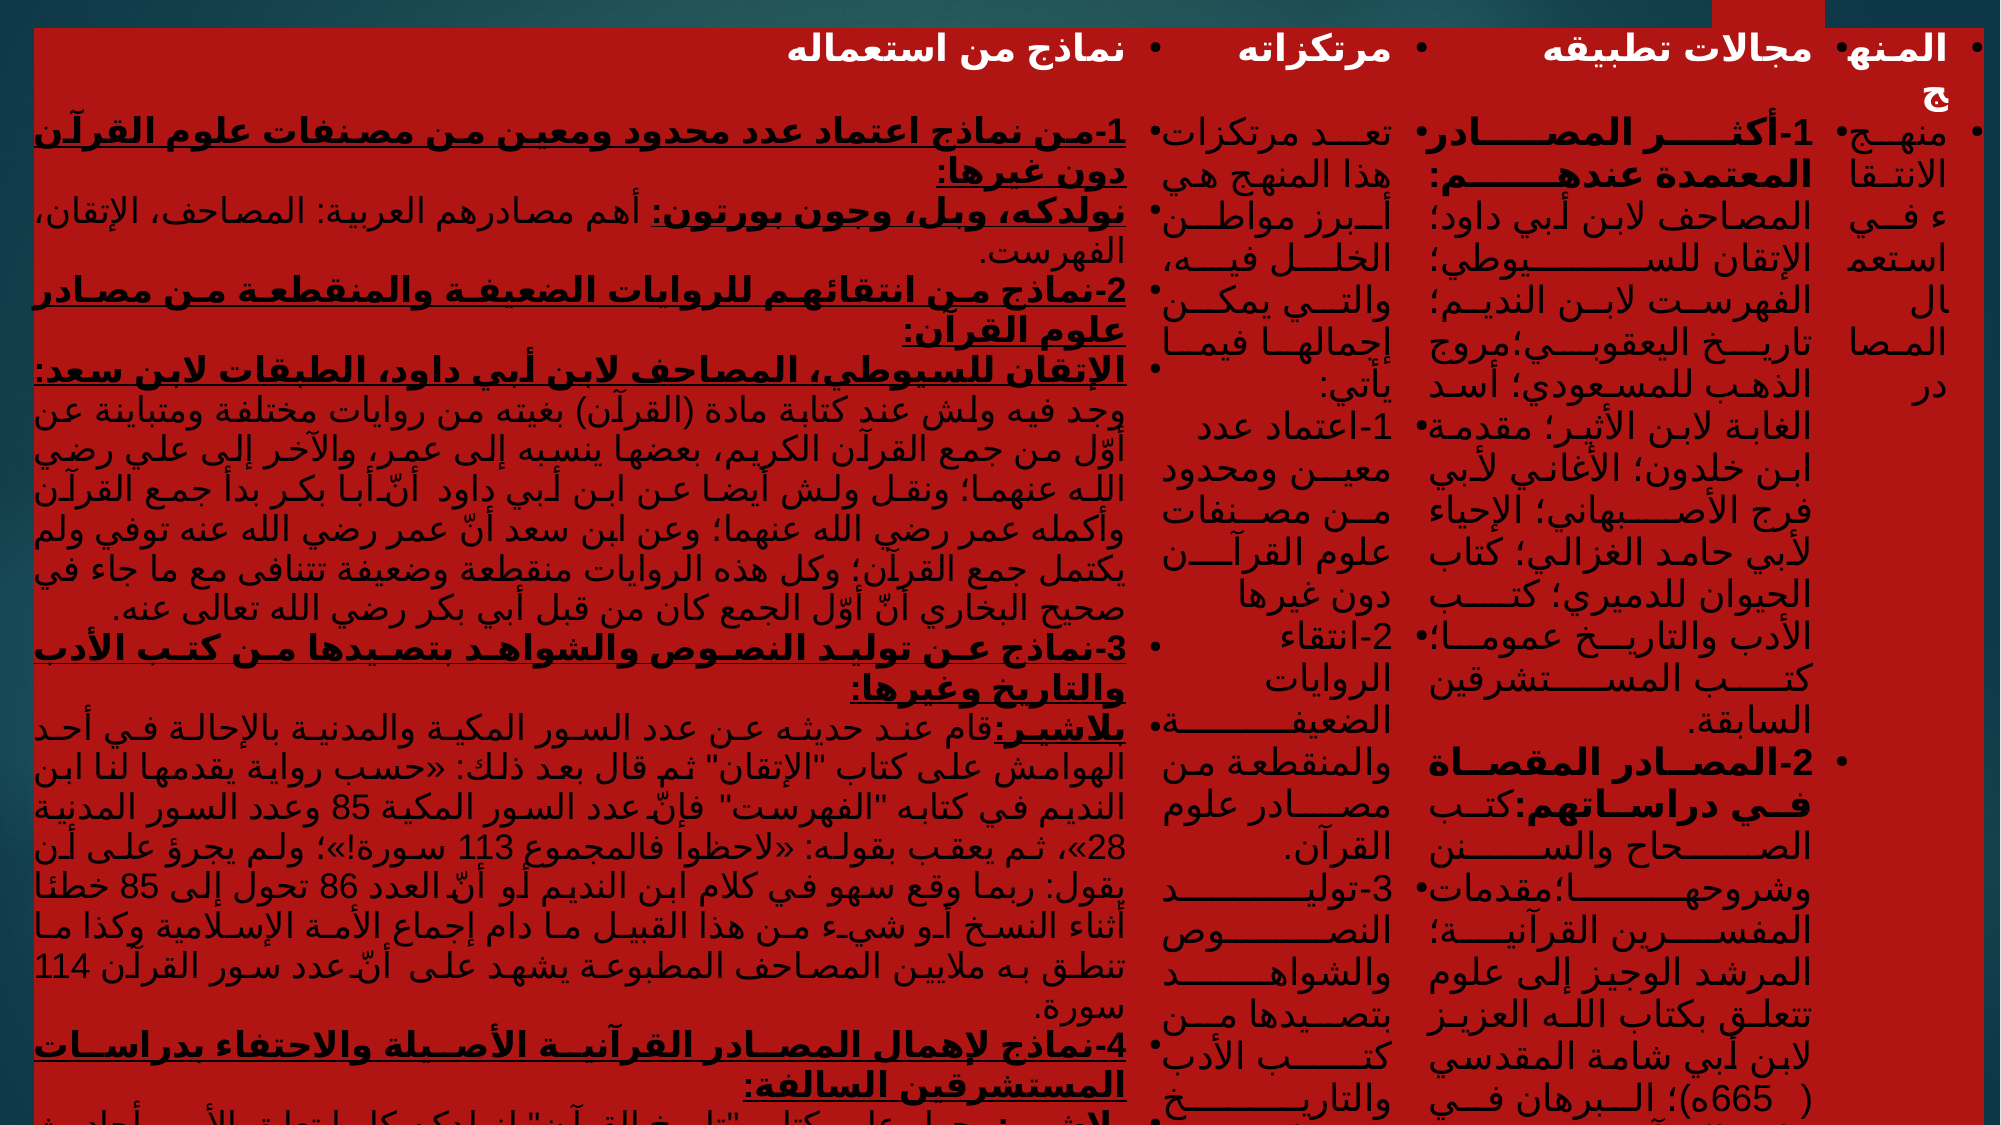

#
| نماذج من استعماله | مرتكزاته | مجالات تطبيقه | المنهج |
| --- | --- | --- | --- |
| 1-من نماذج اعتماد عدد محدود ومعين من مصنفات علوم القرآن دون غيرها: نولدكه، وبل، وجون بورتون: أهم مصادرهم العربية: المصاحف، الإتقان، الفهرست. 2-نماذج من انتقائهم للروايات الضعيفة والمنقطعة من مصادر علوم القرآن: الإتقان للسيوطي، المصاحف لابن أبي داود، الطبقات لابن سعد: وجد فيه ولش عند كتابة مادة (القرآن) بغيته من روايات مختلفة ومتباينة عن أوّل من جمع القرآن الكريم، بعضها ينسبه إلى عمر، والآخر إلى علي رضي الله عنهما؛ ونقل ولش أيضا عن ابن أبي داود أنّ أبا بكر بدأ جمع القرآن وأكمله عمر رضي الله عنهما؛ وعن ابن سعد أنّ عمر رضي الله عنه توفي ولم يكتمل جمع القرآن؛ وكل هذه الروايات منقطعة وضعيفة تتنافى مع ما جاء في صحيح البخاري أنّ أوّل الجمع كان من قبل أبي بكر رضي الله تعالى عنه. 3-نماذج عن توليد النصوص والشواهد بتصيدها من كتب الأدب والتاريخ وغيرها: بلاشير:قام عند حديثه عن عدد السور المكية والمدنية بالإحالة في أحد الهوامش على كتاب "الإتقان" ثم قال بعد ذلك: «حسب رواية يقدمها لنا ابن النديم في كتابه "الفهرست" فإنّ عدد السور المكية 85 وعدد السور المدنية 28»، ثم يعقب بقوله: «لاحظوا فالمجموع 113 سورة!»؛ ولم يجرؤ على أن يقول: ربما وقع سهو في كلام ابن النديم أو أنّ العدد 86 تحول إلى 85 خطئا أثناء النسخ أو شيء من هذا القبيل ما دام إجماع الأمة الإسلامية وكذا ما تنطق به ملايين المصاحف المطبوعة يشهد على أنّ عدد سور القرآن 114 سورة. 4-نماذج لإهمال المصادر القرآنية الأصيلة والاحتفاء بدراسات المستشرقين السالفة: بلاشير:-يحيل على كتاب "تاريخ القرآن" لنولدكه كلما تعلق الأمر بأحاديث نبوية أو روايات مأثورة تختص بمسألة جمع القرآن.-في الإحالة يرجع إلى نولدكه أولا ثمّ إلى الواحدي في "أسباب النزول"، وتفسير أبي حيان ثم "الإتقان".-الأدهى أنّ بلاشير أشار في هامش أحال فيه إلى كتاب نولدكه بين قوسين إلى أنّ نولدكه أسند نقله إلى الطبري في تفسيره، لكن تبين لبلاشير أنّ الإحالة غير صحيحة ونص عليها، ومع ذلك لم يعر المسألة أدنى اهتمام ومضى قدما يستشهد بما ذكره من نقول أو روايات تخدم هدفه ومرماه. | تعد مرتكزات هذا المنهج هي أبرز مواطن الخلل فيه، والتي يمكن إجمالها فيما يأتي: 1-اعتماد عدد معين ومحدود من مصنفات علوم القرآن دون غيرها 2-انتقاء الروايات الضعيفة والمنقطعة من مصادر علوم القرآن. 3-توليد النصوص والشواهد بتصيدها من كتب الأدب والتاريخ وغيرها. 4-إهمال المصادر القرآنية الأصيلة والاكتفاء بدراسات المستشرقين السابقة | 1-أكثر المصادر المعتمدة عندهم: المصاحف لابن أبي داود؛ الإتقان للسيوطي؛الفهرست لابن النديم؛ تاريخ اليعقوبي؛مروج الذهب للمسعودي؛ أسد الغابة لابن الأثير؛ مقدمة ابن خلدون؛ الأغاني لأبي فرج الأصبهاني؛ الإحياء لأبي حامد الغزالي؛ كتاب الحيوان للدميري؛ كتب الأدب والتاريخ عموما؛ كتب المستشرقين السابقة. 2-المصادر المقصاة في دراساتهم:كتب الصحاح والسنن وشروحها؛مقدمات المفسرين القرآنية؛ المرشد الوجيز إلى علوم تتعلق بكتاب الله العزيز لابن أبي شامة المقدسي (665ه)؛ البرهان في علوم القرآن الزركشي(794ه)؛ التبيان للنووي (643ه)؛ فنون الأفنان في عجائب القرآن لابن الجوزي. | منهج الانتقاء في استعمال المصادر |